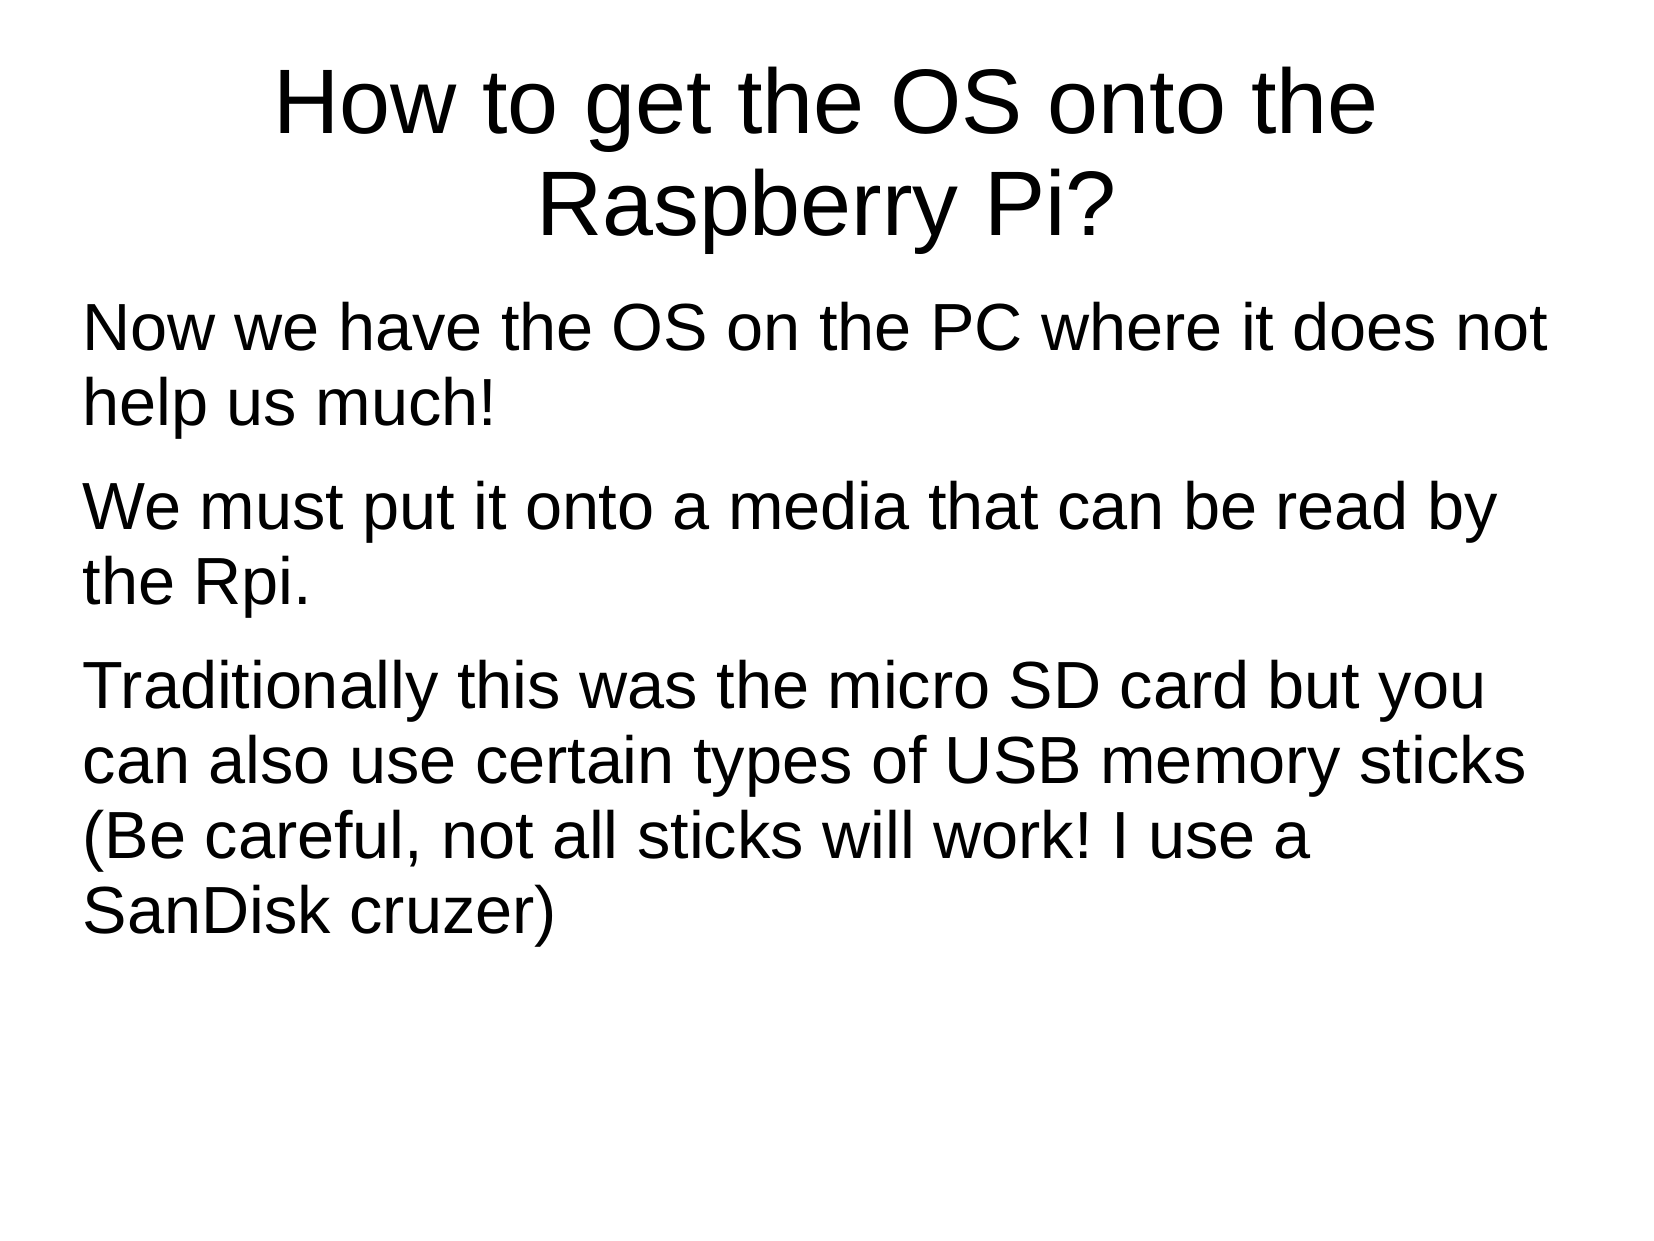

# How to get the OS onto the Raspberry Pi?
Now we have the OS on the PC where it does not help us much!
We must put it onto a media that can be read by the Rpi.
Traditionally this was the micro SD card but you can also use certain types of USB memory sticks
(Be careful, not all sticks will work! I use a SanDisk cruzer)